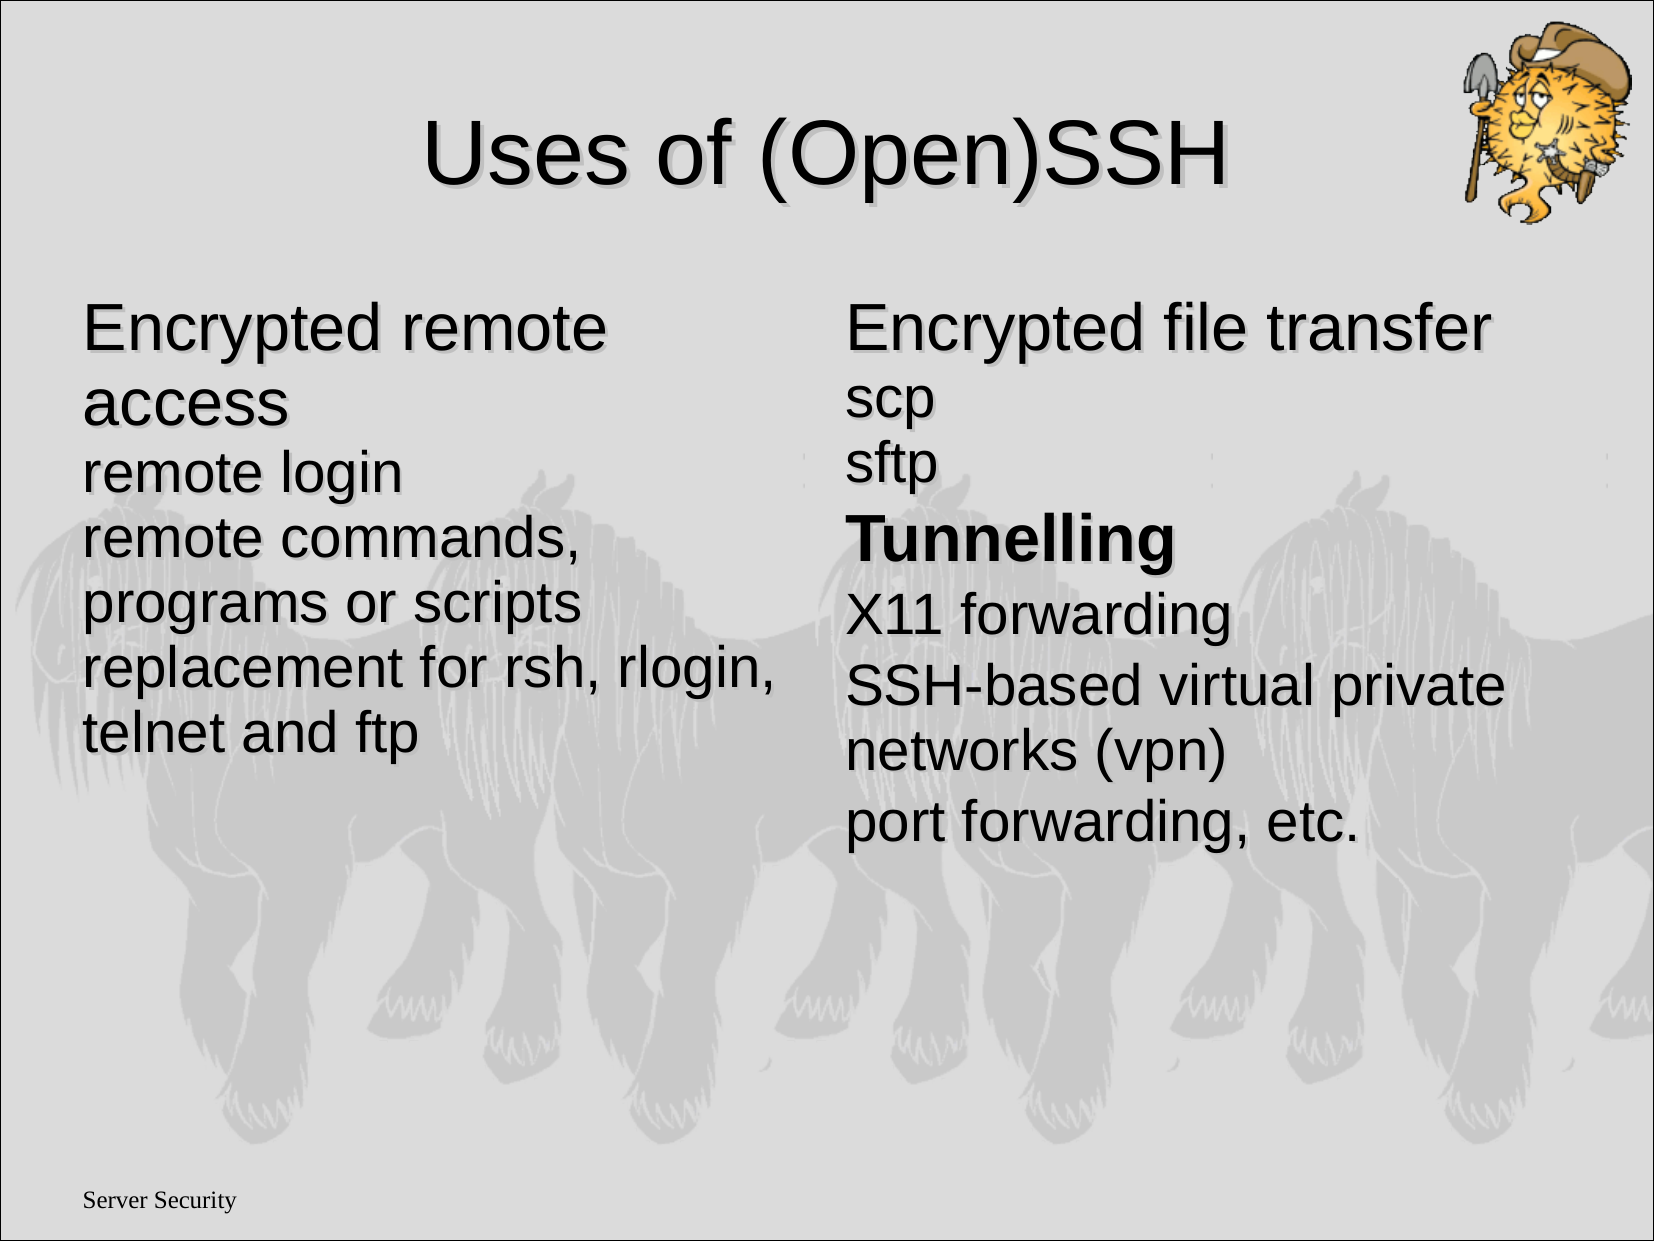

# Uses of (Open)SSH
Encrypted remote access
remote login
remote commands, programs or scripts
replacement for rsh, rlogin, telnet and ftp
Encrypted file transfer
scp
sftp
Tunnelling
X11 forwarding
SSH-based virtual private networks (vpn)
port forwarding, etc.